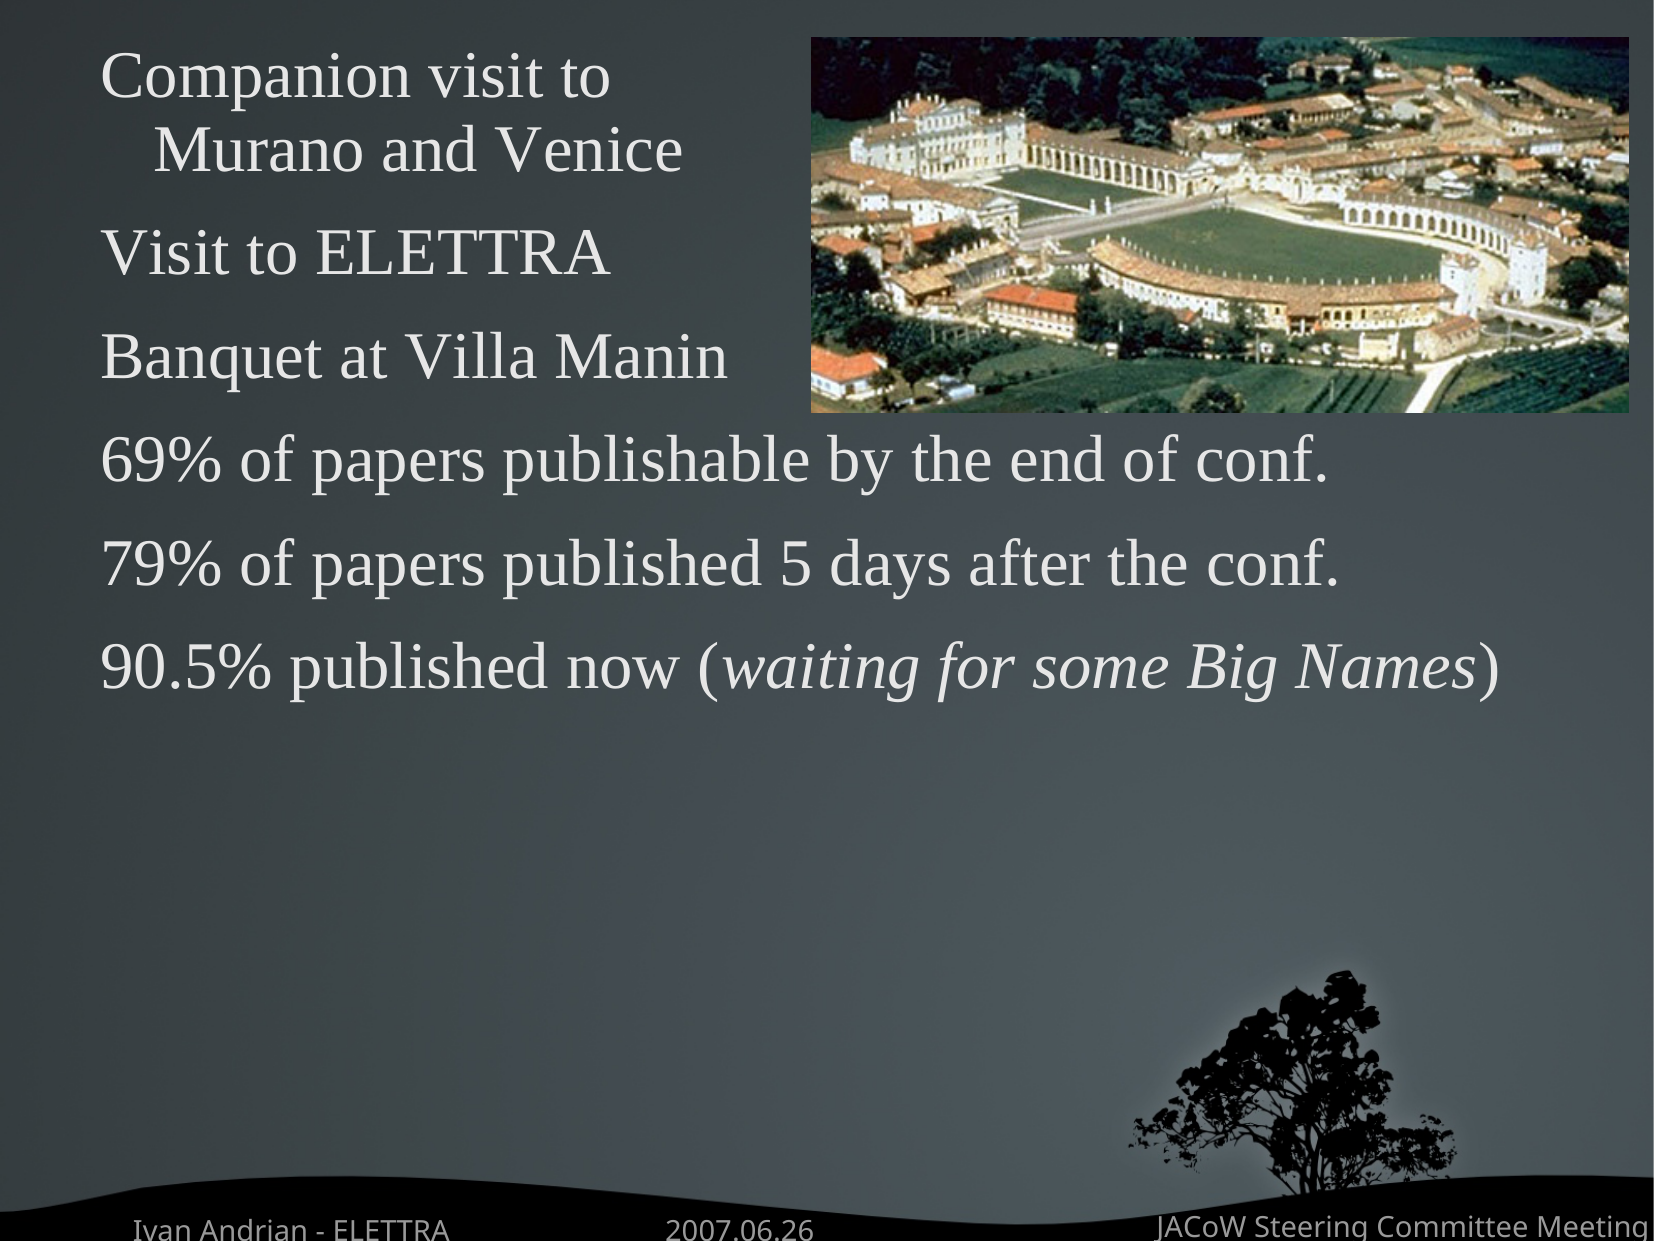

# Companion visit to Murano and Venice
Visit to ELETTRA
Banquet at Villa Manin
69% of papers publishable by the end of conf.
79% of papers published 5 days after the conf.
90.5% published now (waiting for some Big Names)
2
Ivan Andrian - ELETTRA
2007.06.26